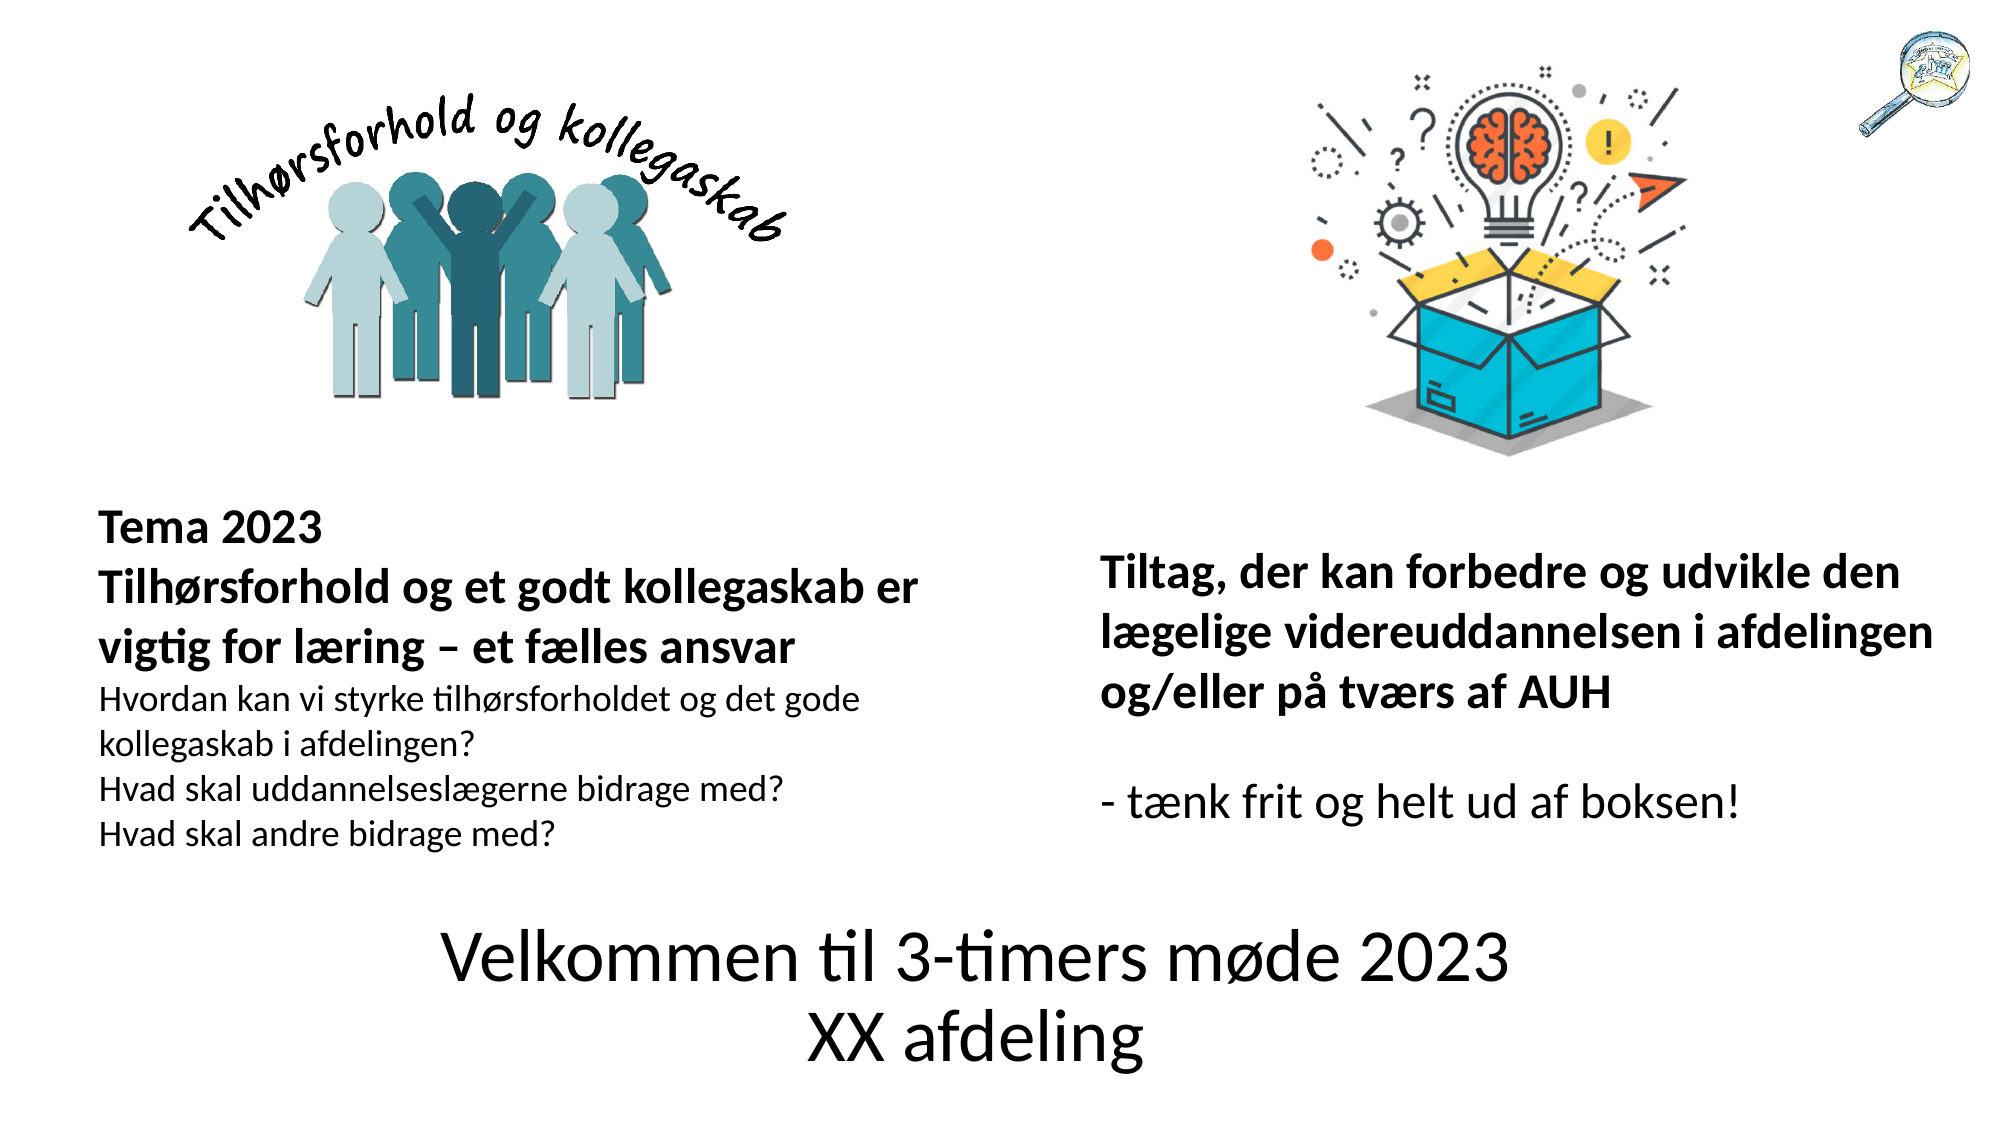

Tema 2023
Tilhørsforhold og et godt kollegaskab er vigtig for læring – et fælles ansvar
Hvordan kan vi styrke tilhørsforholdet og det gode kollegaskab i afdelingen?
Hvad skal uddannelseslægerne bidrage med?
Hvad skal andre bidrage med?
Tiltag, der kan forbedre og udvikle den lægelige videreuddannelsen i afdelingen og/eller på tværs af AUH
- tænk frit og helt ud af boksen!
# Velkommen til 3-timers møde 2023 XX afdeling